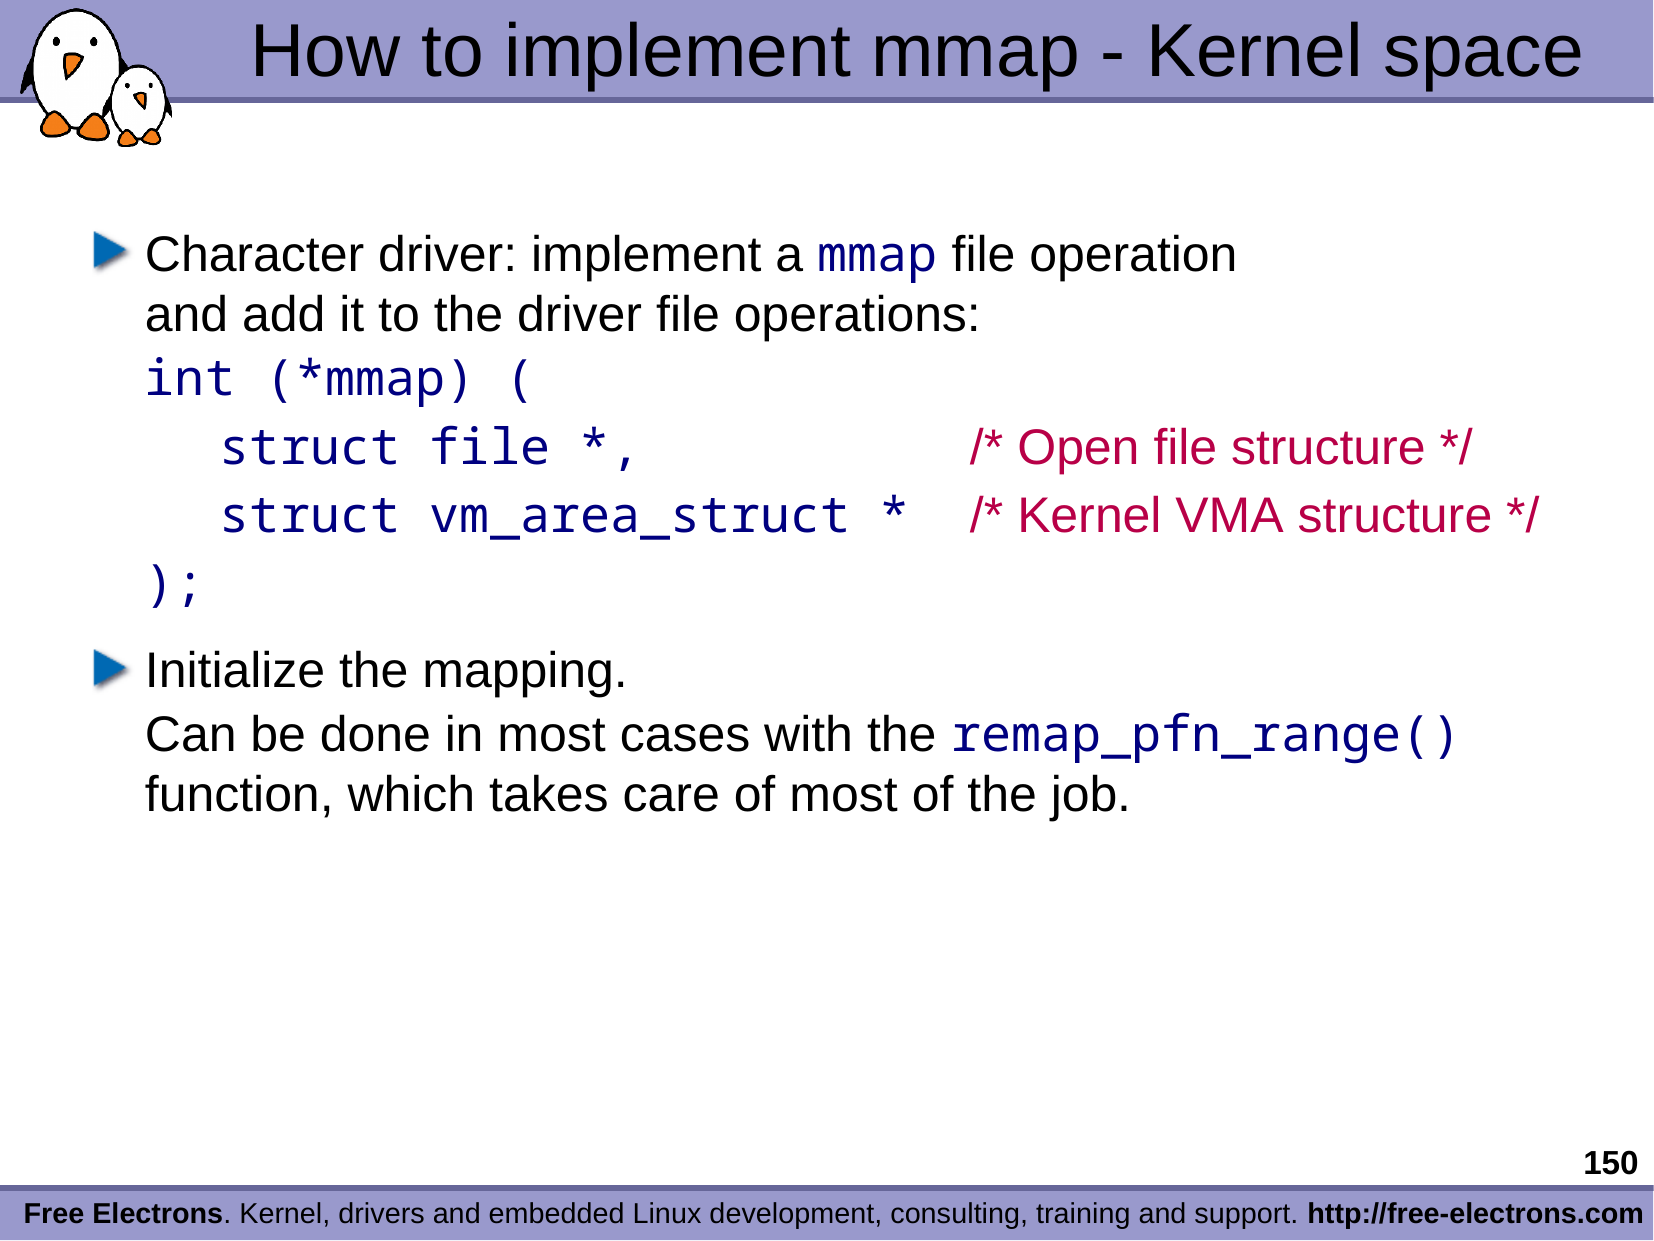

# How to implement mmap - Kernel space
Character driver: implement a mmap file operation
and add it to the driver file operations:
int (*mmap) (
	struct file *, 					/* Open file structure */
	struct vm_area_struct *	/* Kernel VMA structure */
);
Initialize the mapping.
Can be done in most cases with the remap_pfn_range() function, which takes care of most of the job.